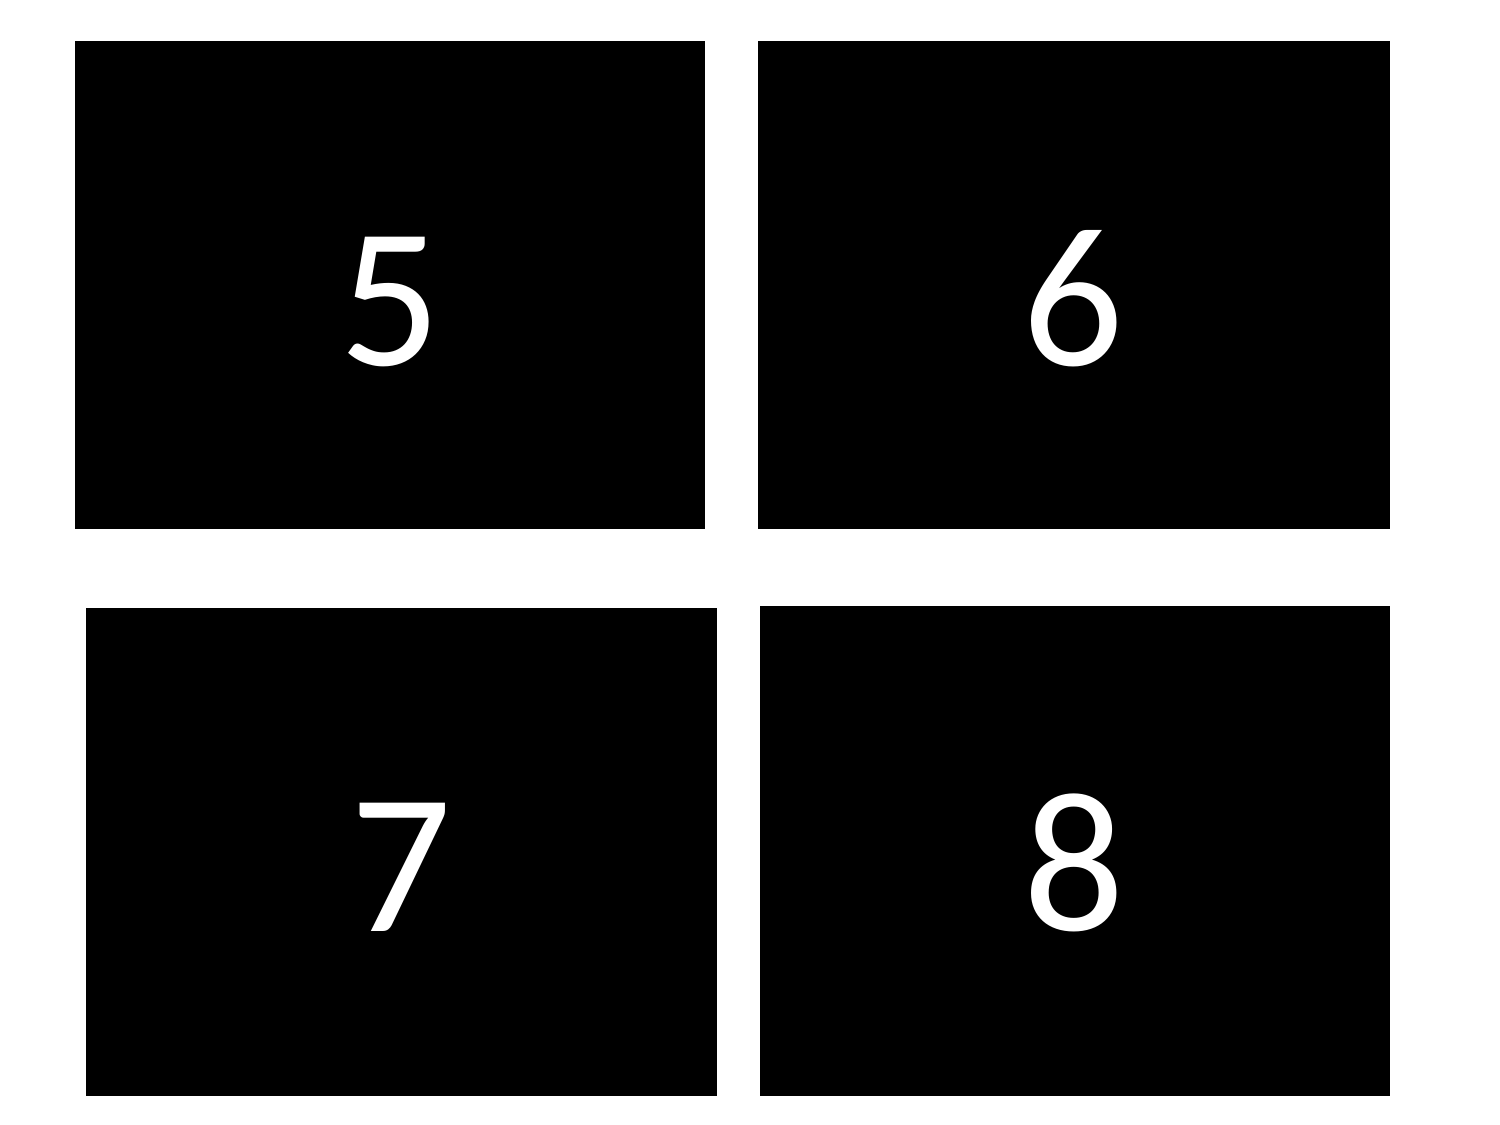

Mohou na sebe působit tělesa, i když se nedotýkají? Uveď příklady.
5
6
Proč se rozjetý vozík na rovině po chvíli zastaví? Urči, která tělesa na sebe vzájemně působí?
8
Proč padají dešťové kapky k Zemi?
7
Jakou silou a v jakém směru působí Země na všechna tělesa?